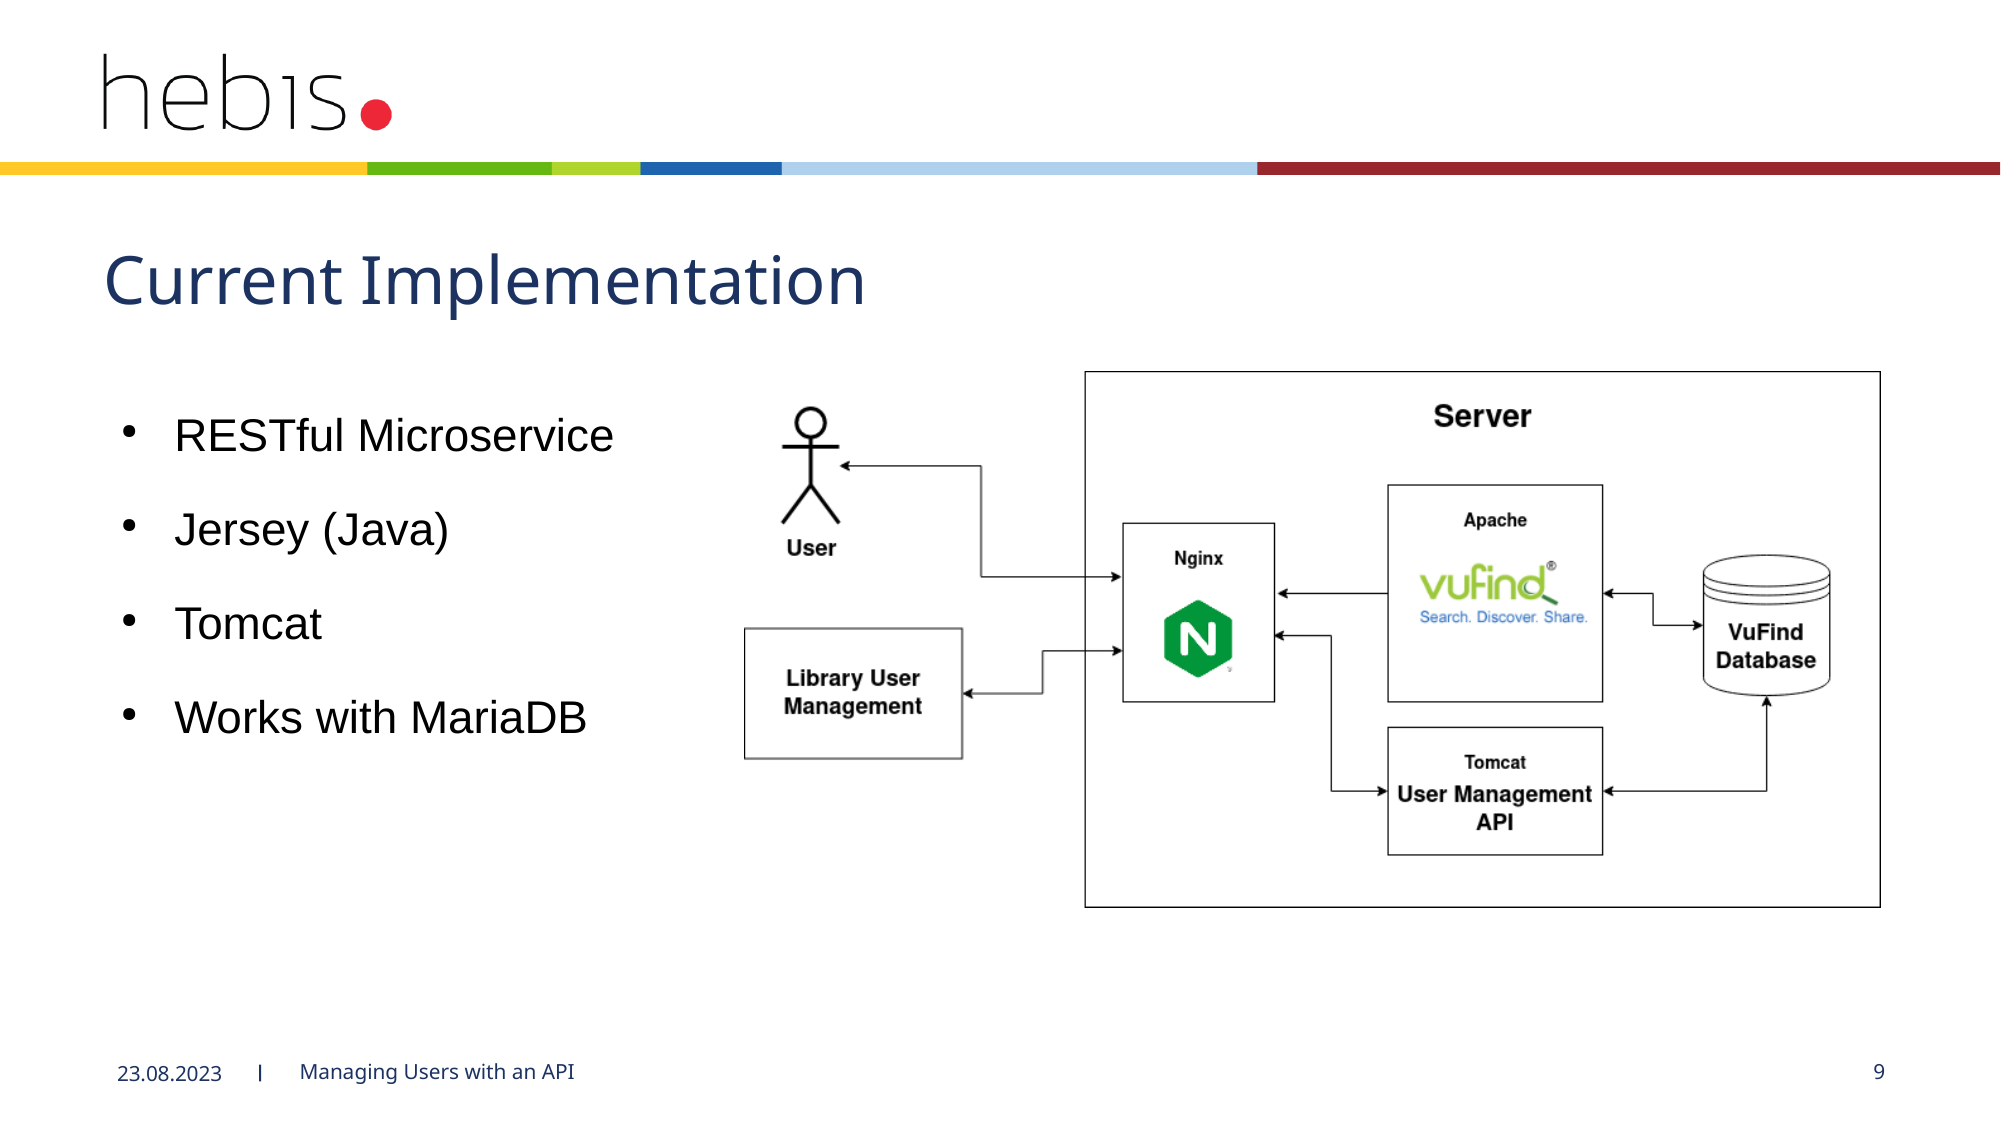

Current Implementation
# RESTful Microservice
Jersey (Java)
Tomcat
Works with MariaDB
23.08.2023
Managing Users with an API
9